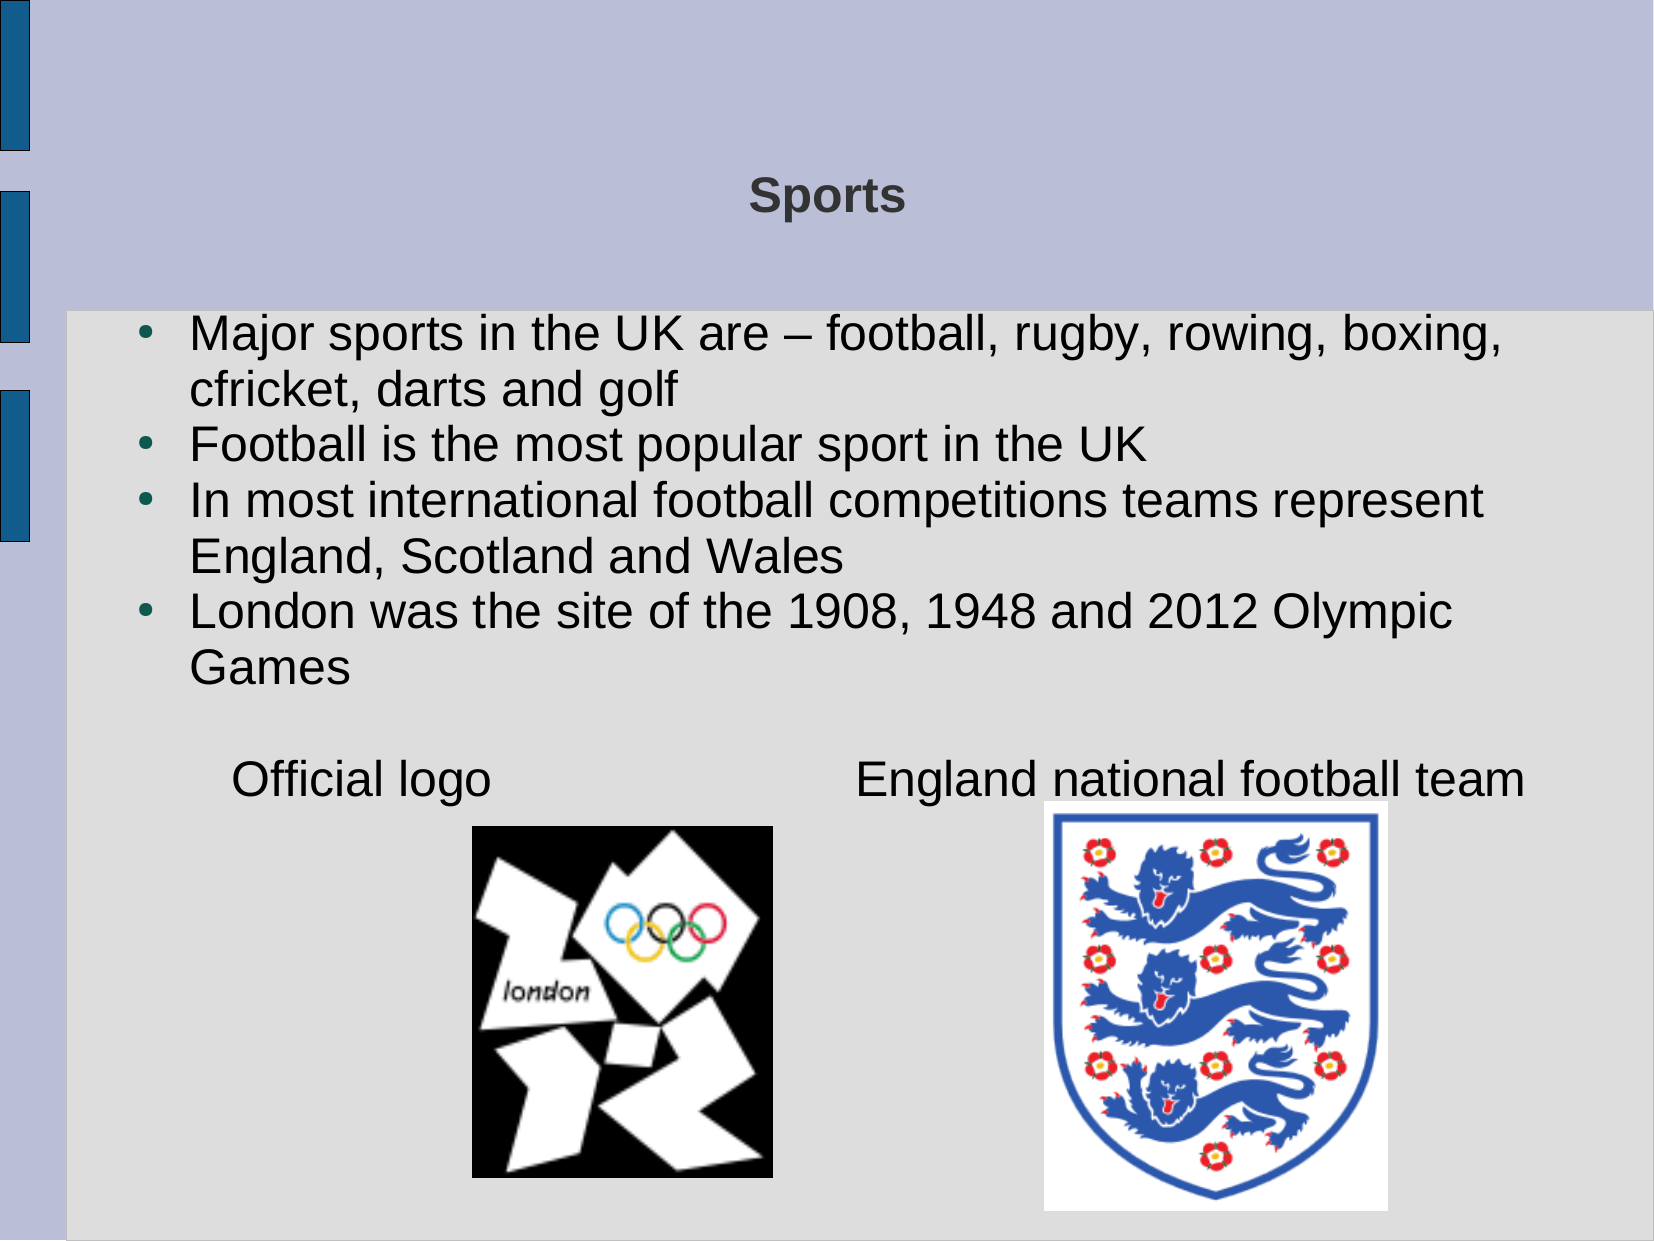

# Sports
Major sports in the UK are – football, rugby, rowing, boxing, cfricket, darts and golf
Football is the most popular sport in the UK
In most international football competitions teams represent England, Scotland and Wales
London was the site of the 1908, 1948 and 2012 Olympic Games
 Official logo England national football team